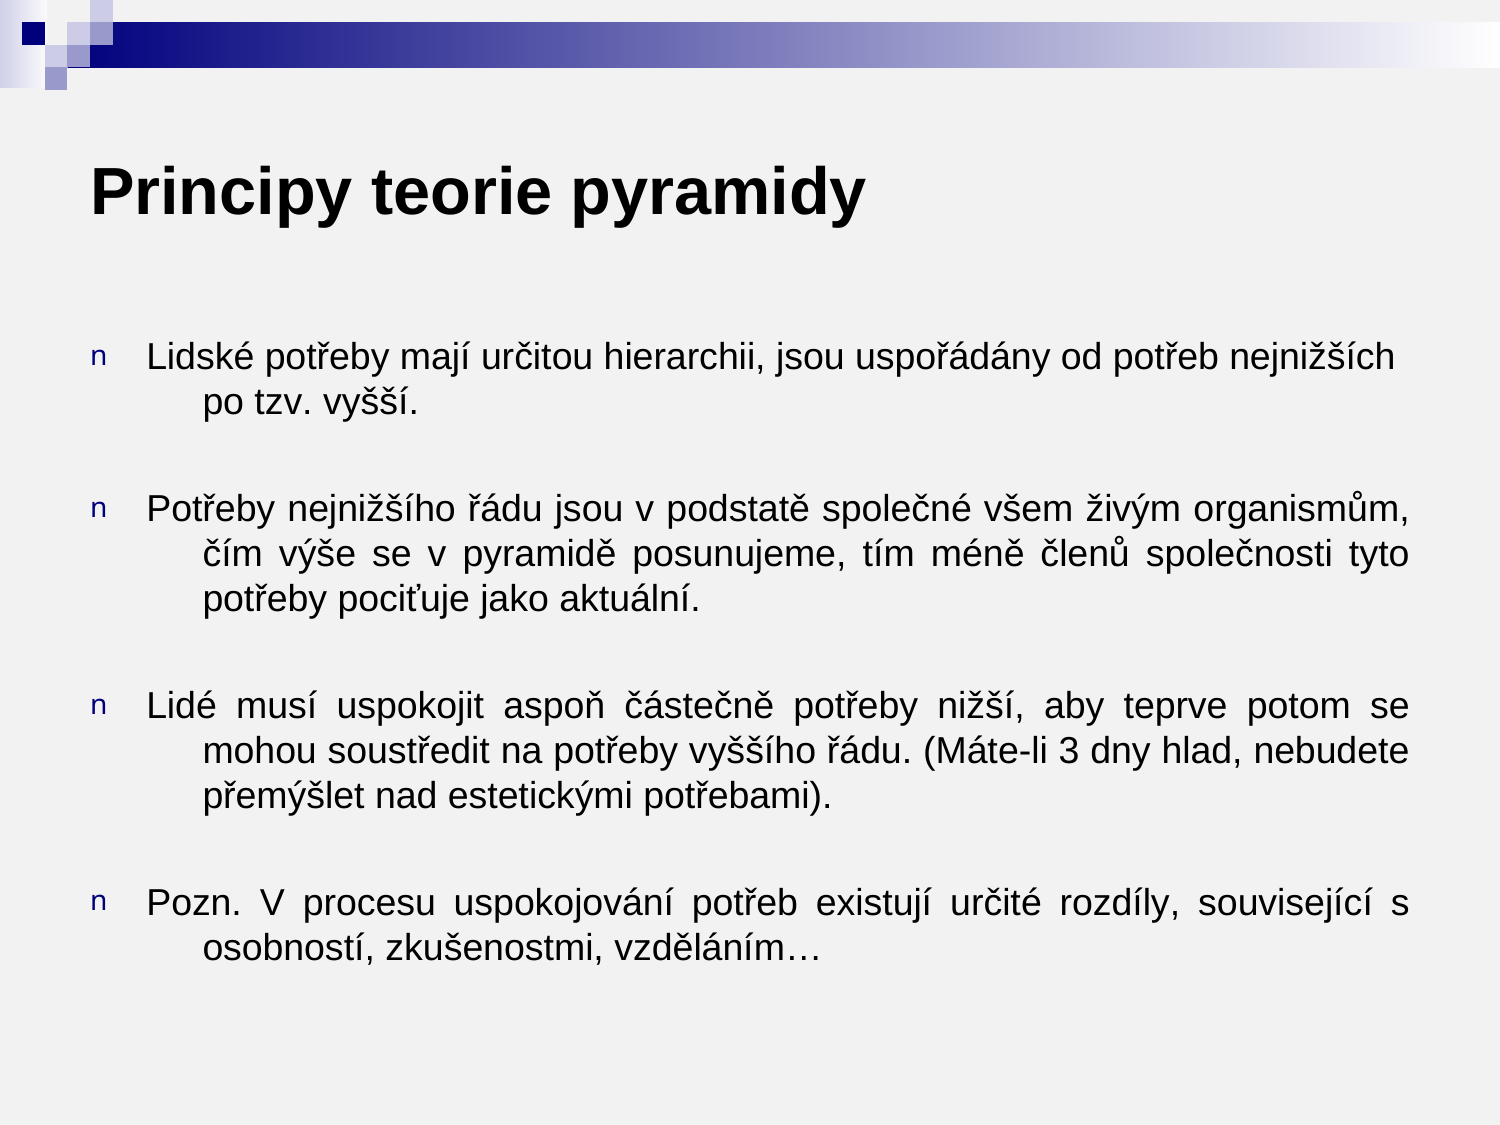

# Principy teorie pyramidy
Lidské potřeby mají určitou hierarchii, jsou uspořádány od potřeb nejnižších po tzv. vyšší.
Potřeby nejnižšího řádu jsou v podstatě společné všem živým organismům, čím výše se v pyramidě posunujeme, tím méně členů společnosti tyto potřeby pociťuje jako aktuální.
Lidé musí uspokojit aspoň částečně potřeby nižší, aby teprve potom se mohou soustředit na potřeby vyššího řádu. (Máte-li 3 dny hlad, nebudete přemýšlet nad estetickými potřebami).
Pozn. V procesu uspokojování potřeb existují určité rozdíly, související s osobností, zkušenostmi, vzděláním…